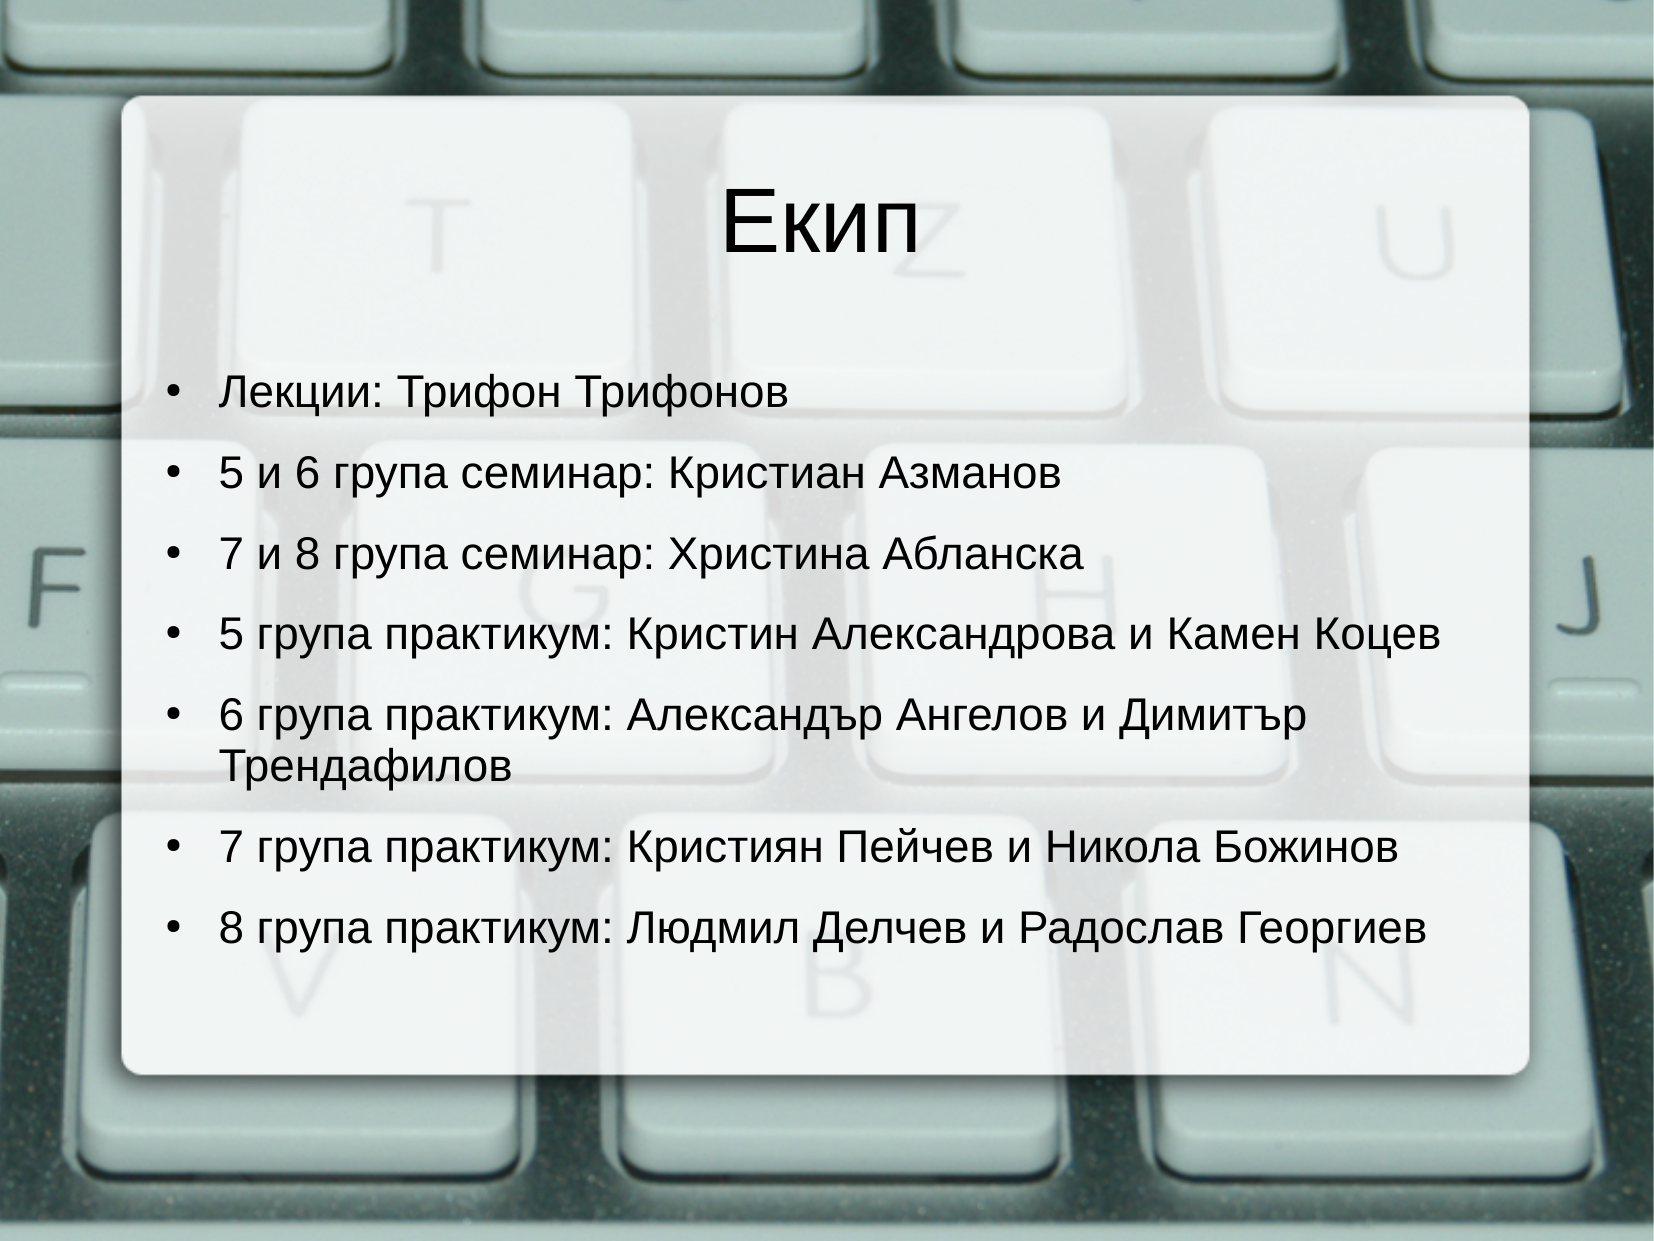

# Екип
Лекции: Трифон Трифонов
5 и 6 група семинар: Кристиан Азманов
7 и 8 група семинар: Христина Абланска
5 група практикум: Кристин Александрова и Камен Коцев
6 група практикум: Александър Ангелов и Димитър Трендафилов
7 група практикум: Кристиян Пейчев и Никола Божинов
8 група практикум: Людмил Делчев и Радослав Георгиев